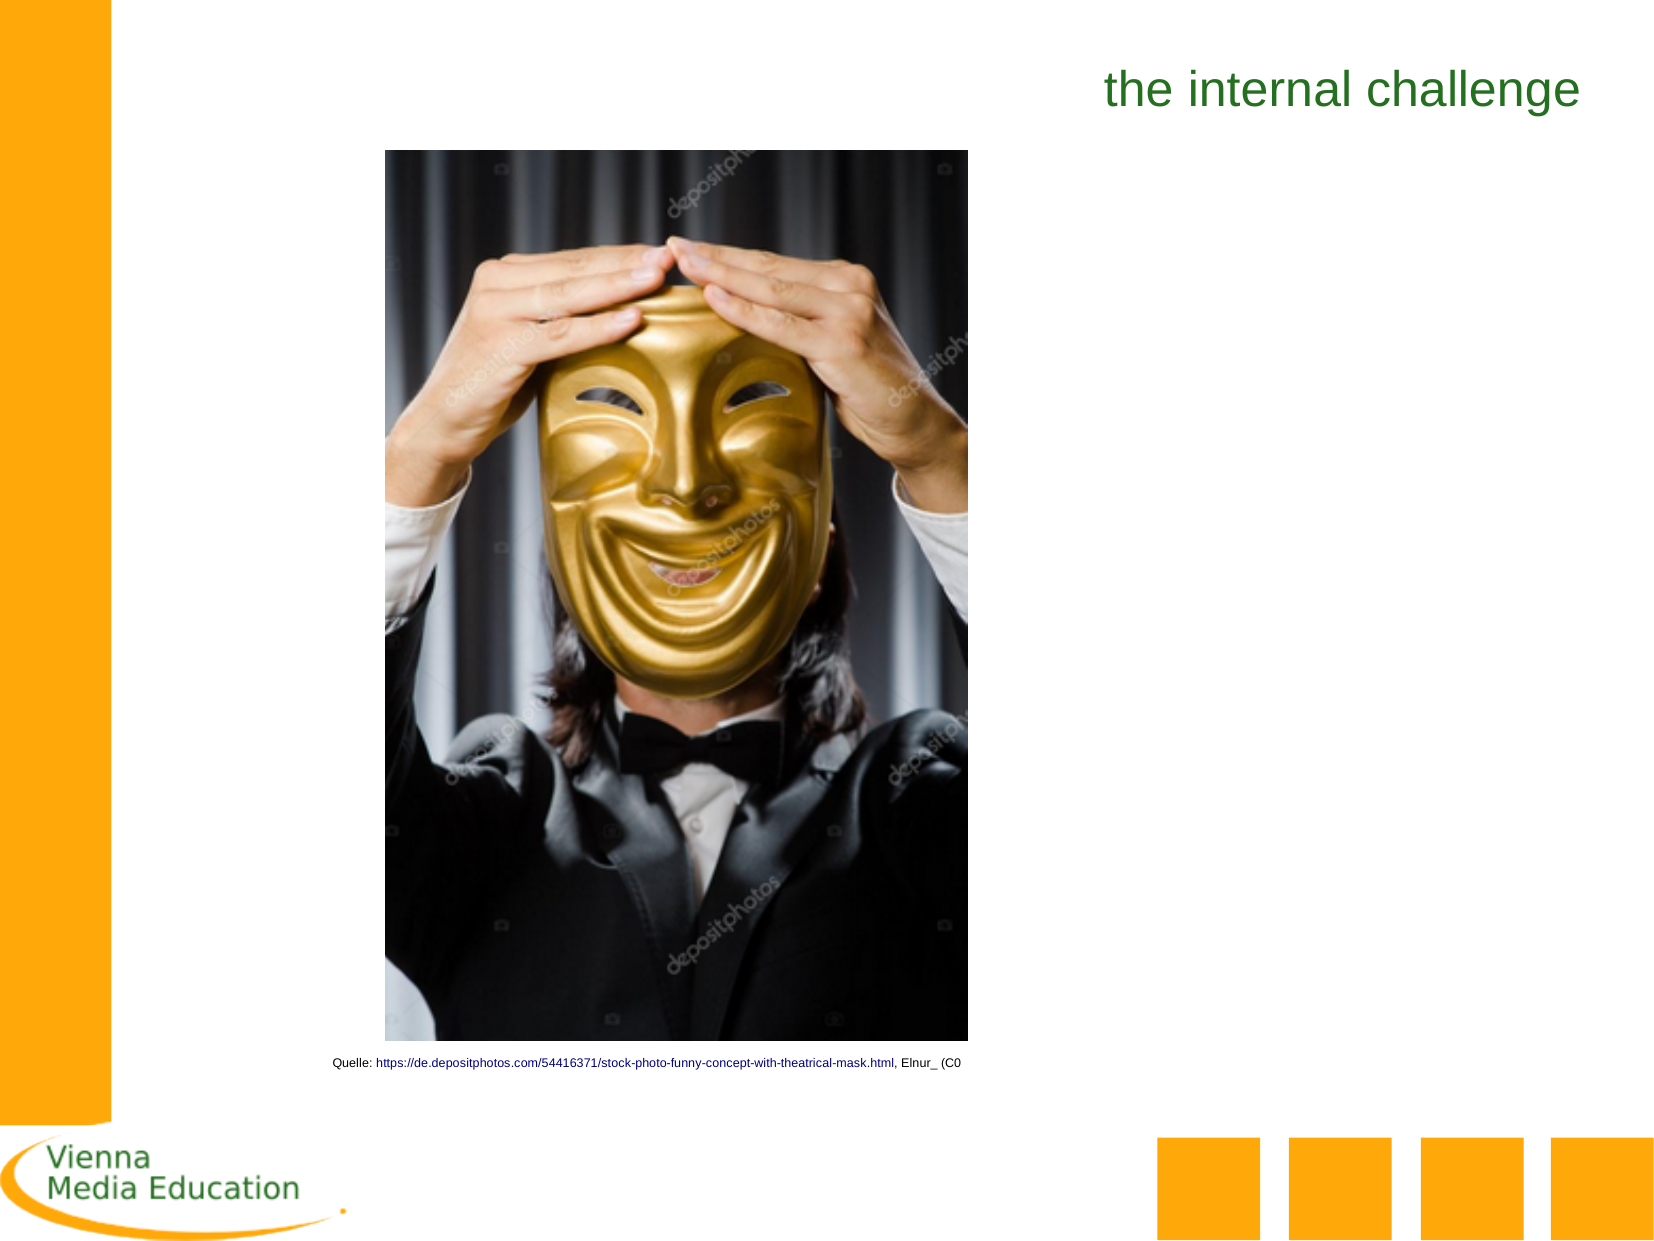

the internal challenge
Quelle: https://de.depositphotos.com/54416371/stock-photo-funny-concept-with-theatrical-mask.html, Elnur_ (C0